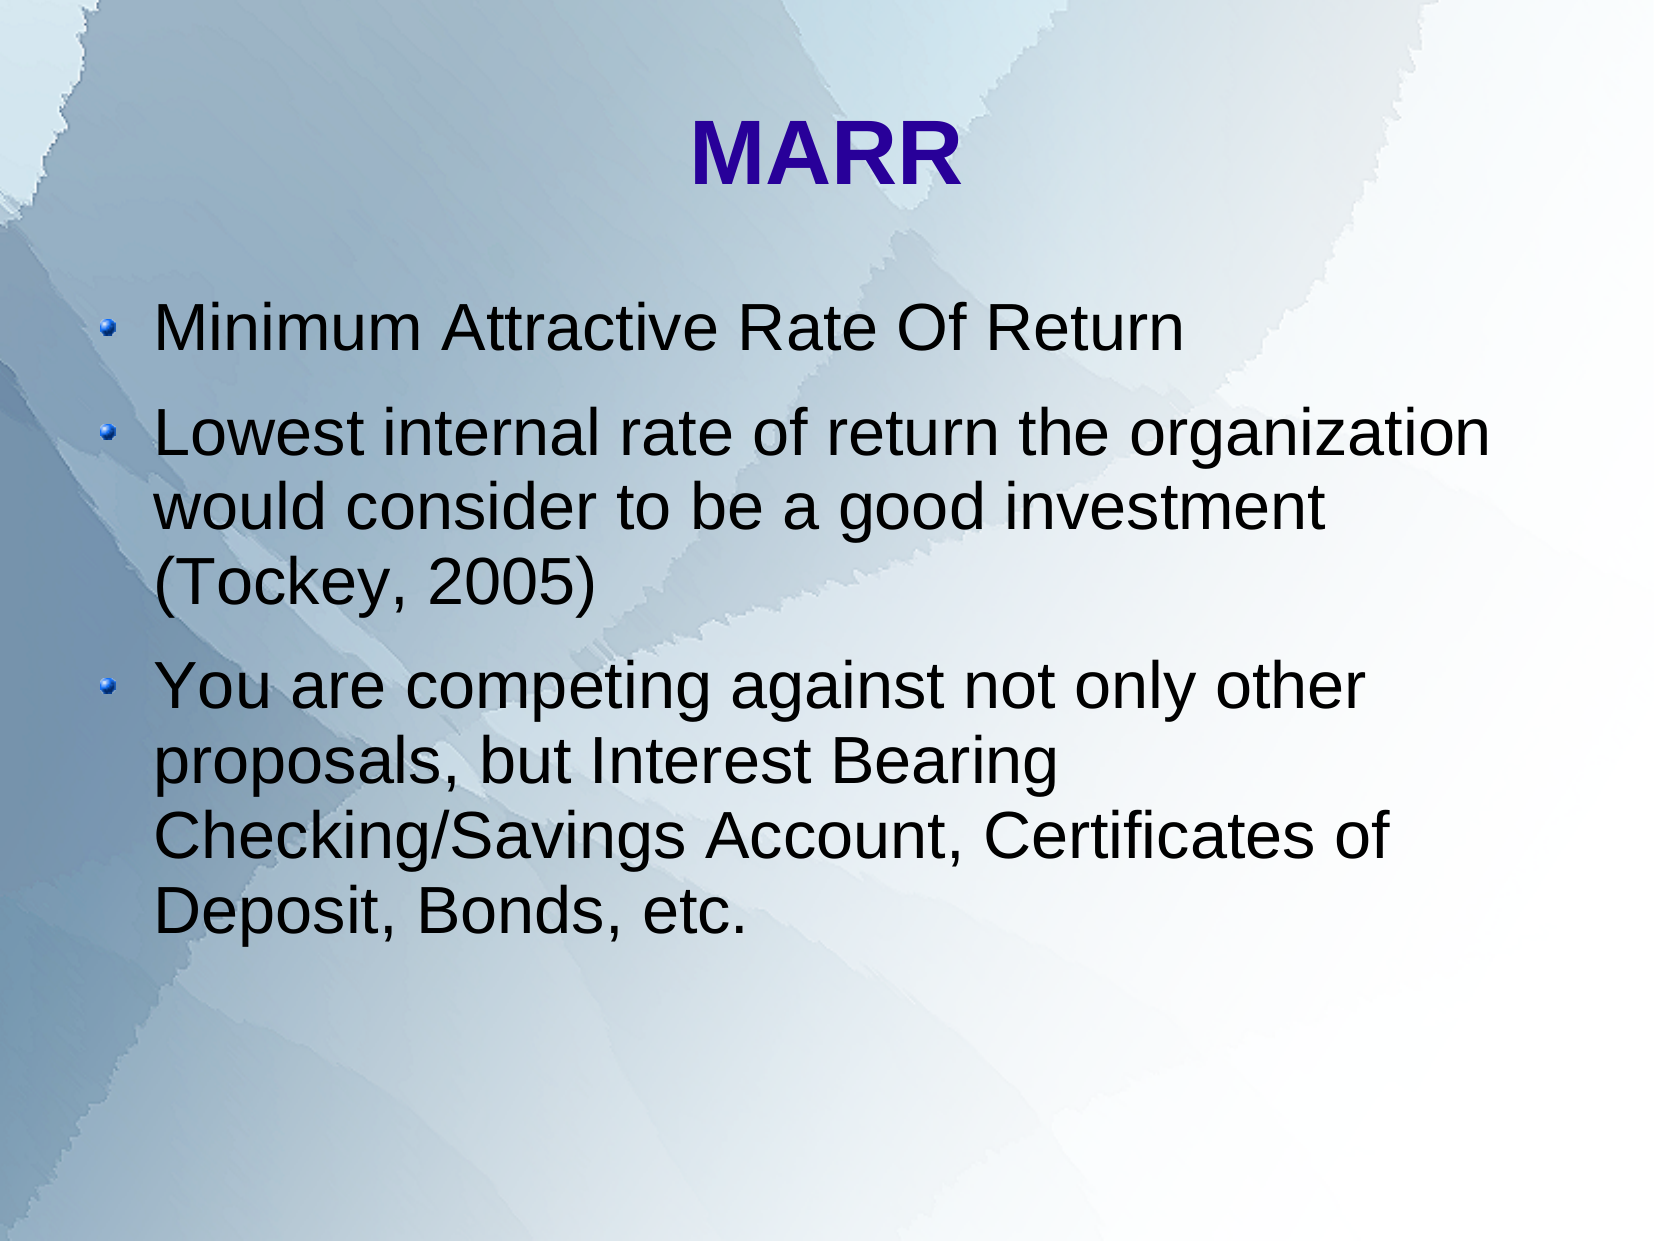

# MARR
Minimum Attractive Rate Of Return
Lowest internal rate of return the organization would consider to be a good investment (Tockey, 2005)
You are competing against not only other proposals, but Interest Bearing Checking/Savings Account, Certificates of Deposit, Bonds, etc.